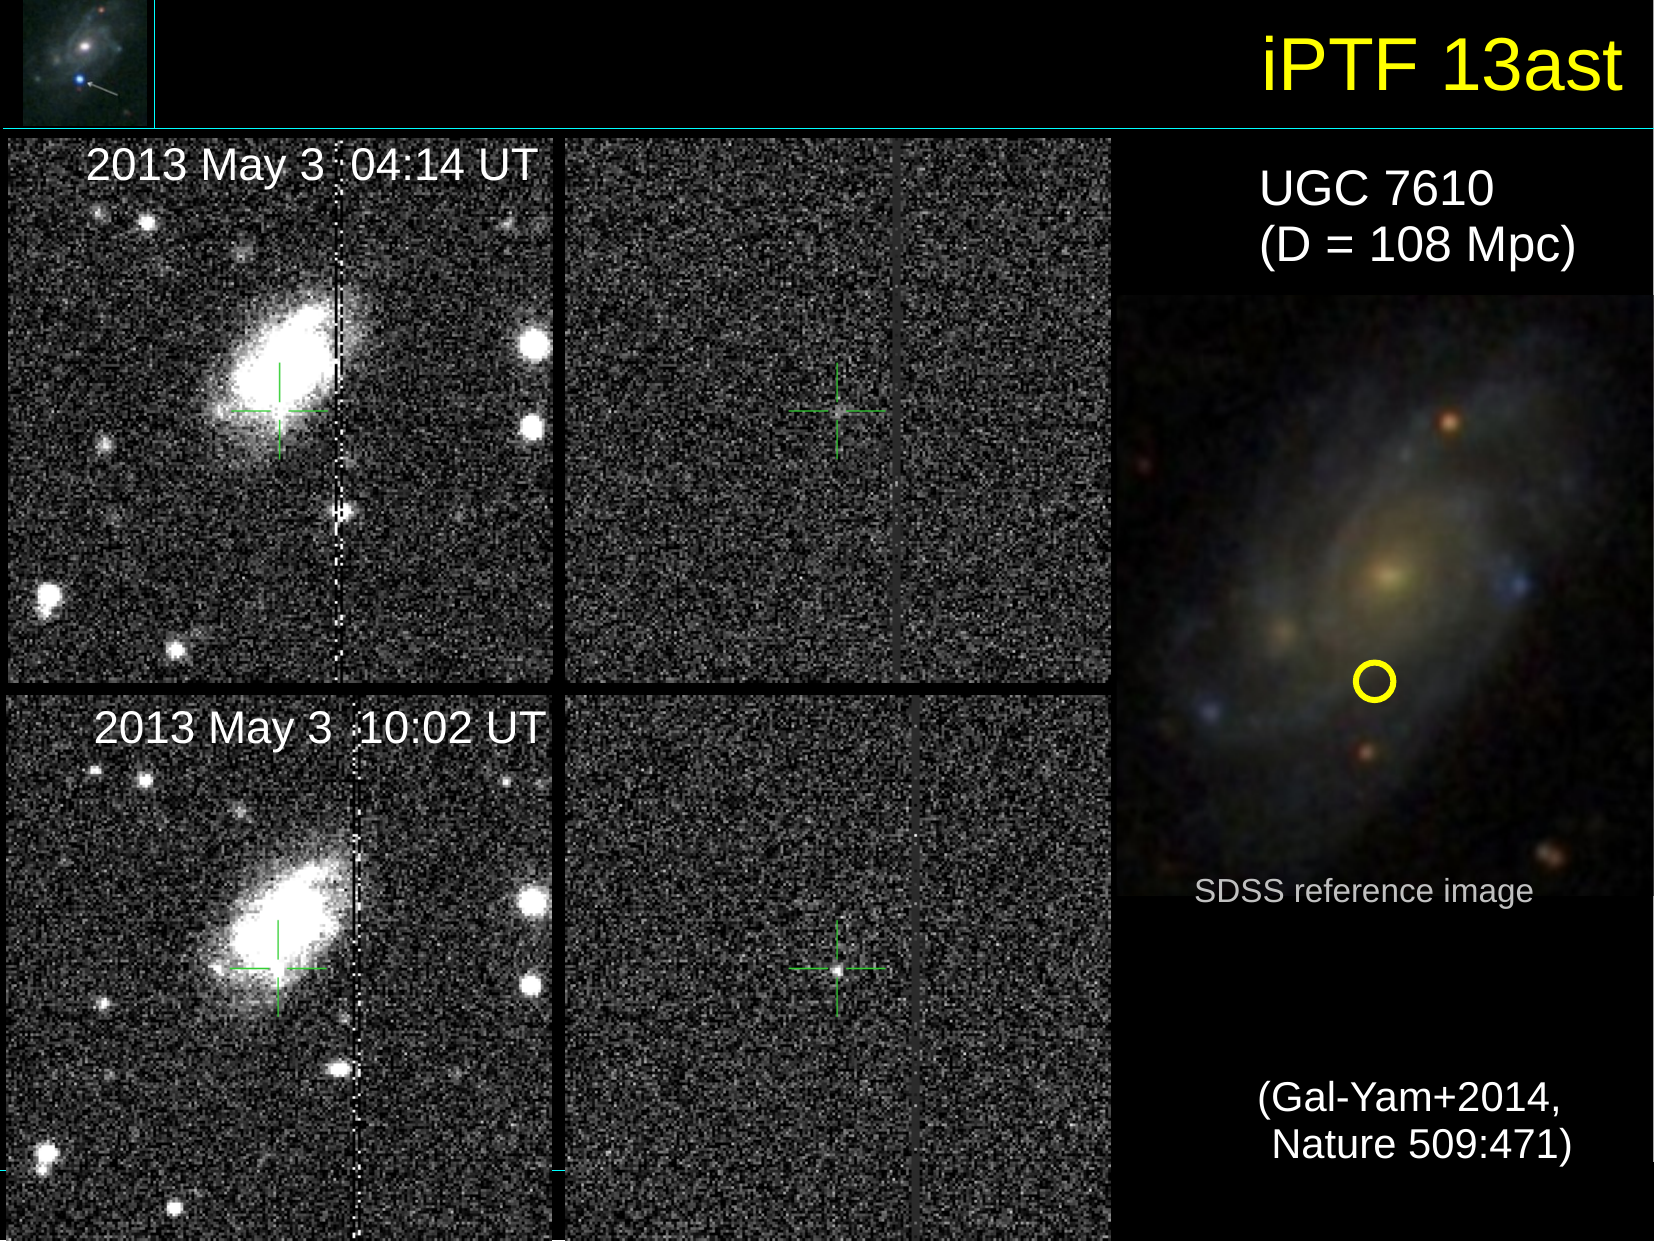

# iPTF 13ast
2013 May 3 04:14 UT
UGC 7610
(D = 108 Mpc)
2013 May 3 10:02 UT
SDSS reference image
(Gal-Yam+2014,
Nature 509:471)
2014-10-03
6